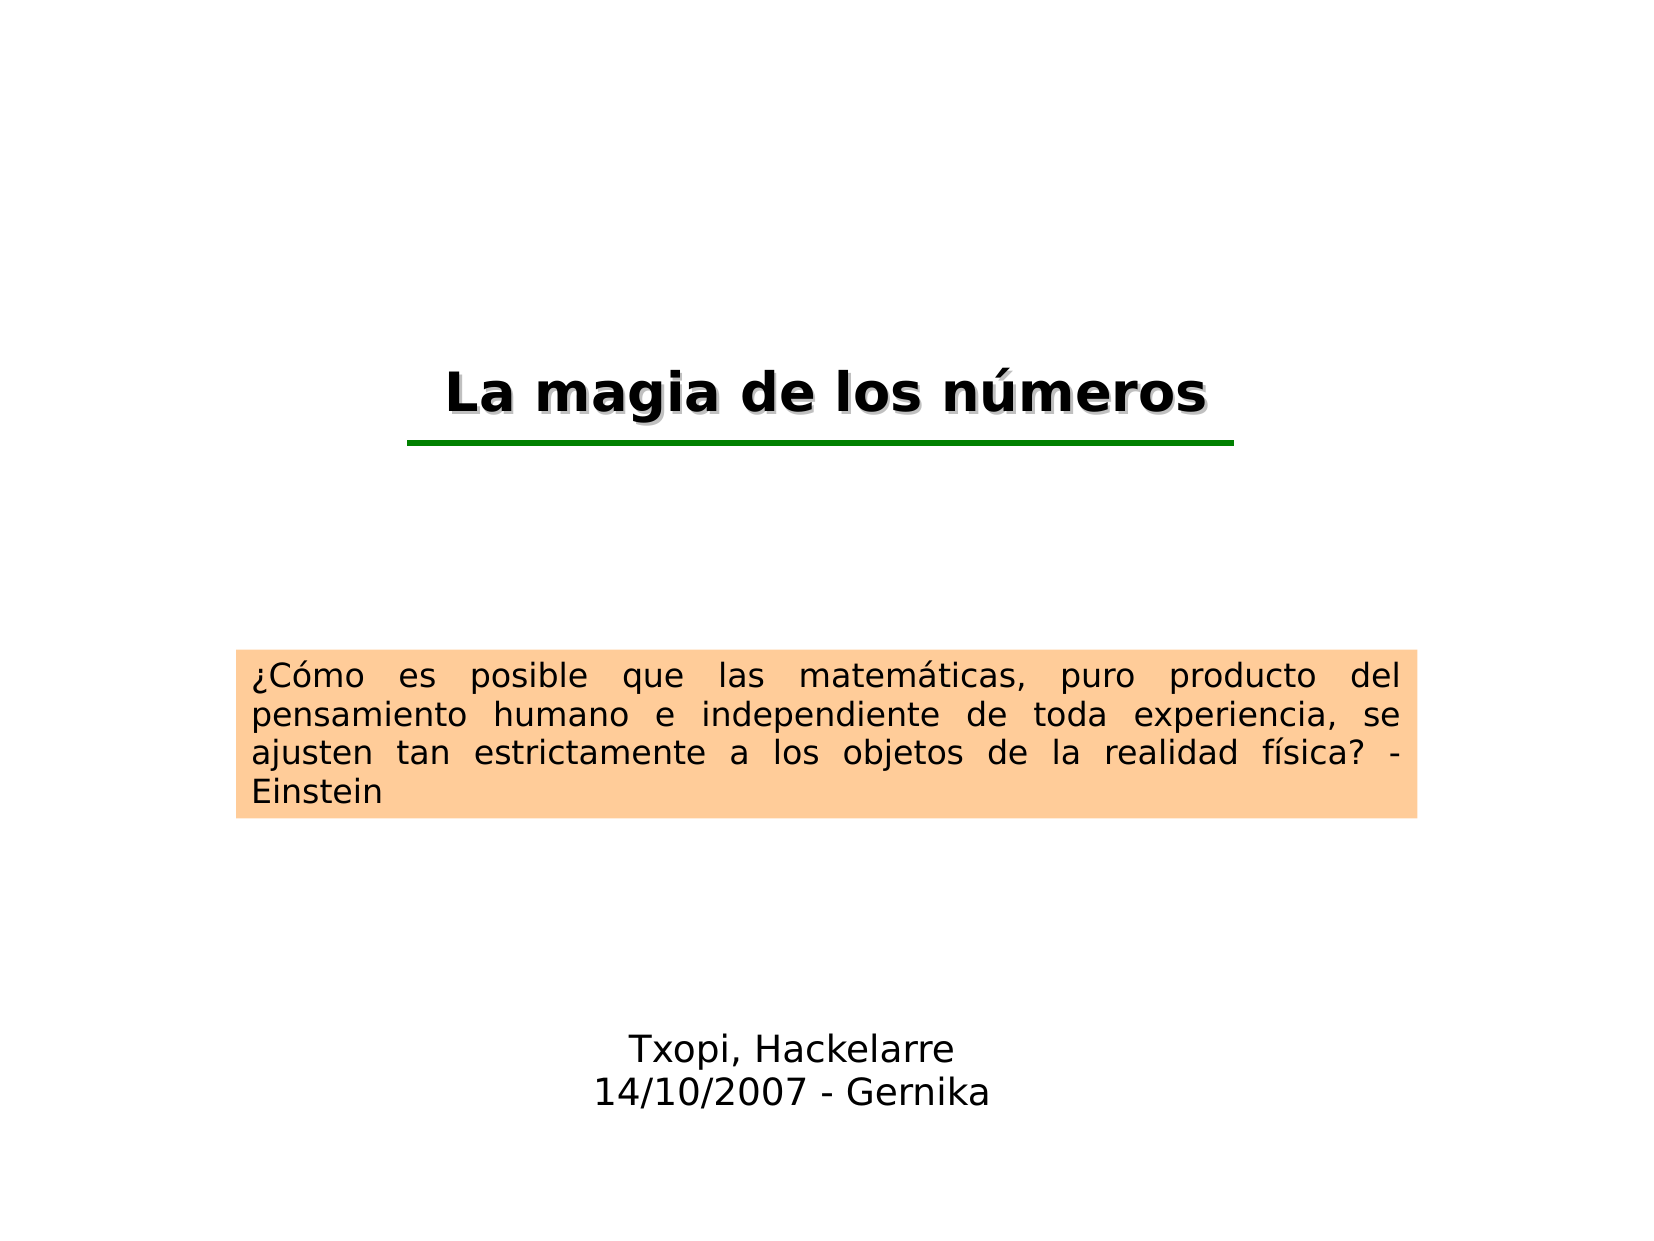

La magia de los números
¿Cómo es posible que las matemáticas, puro producto del pensamiento humano e independiente de toda experiencia, se ajusten tan estrictamente a los objetos de la realidad física? - Einstein
Txopi, Hackelarre
14/10/2007 - Gernika